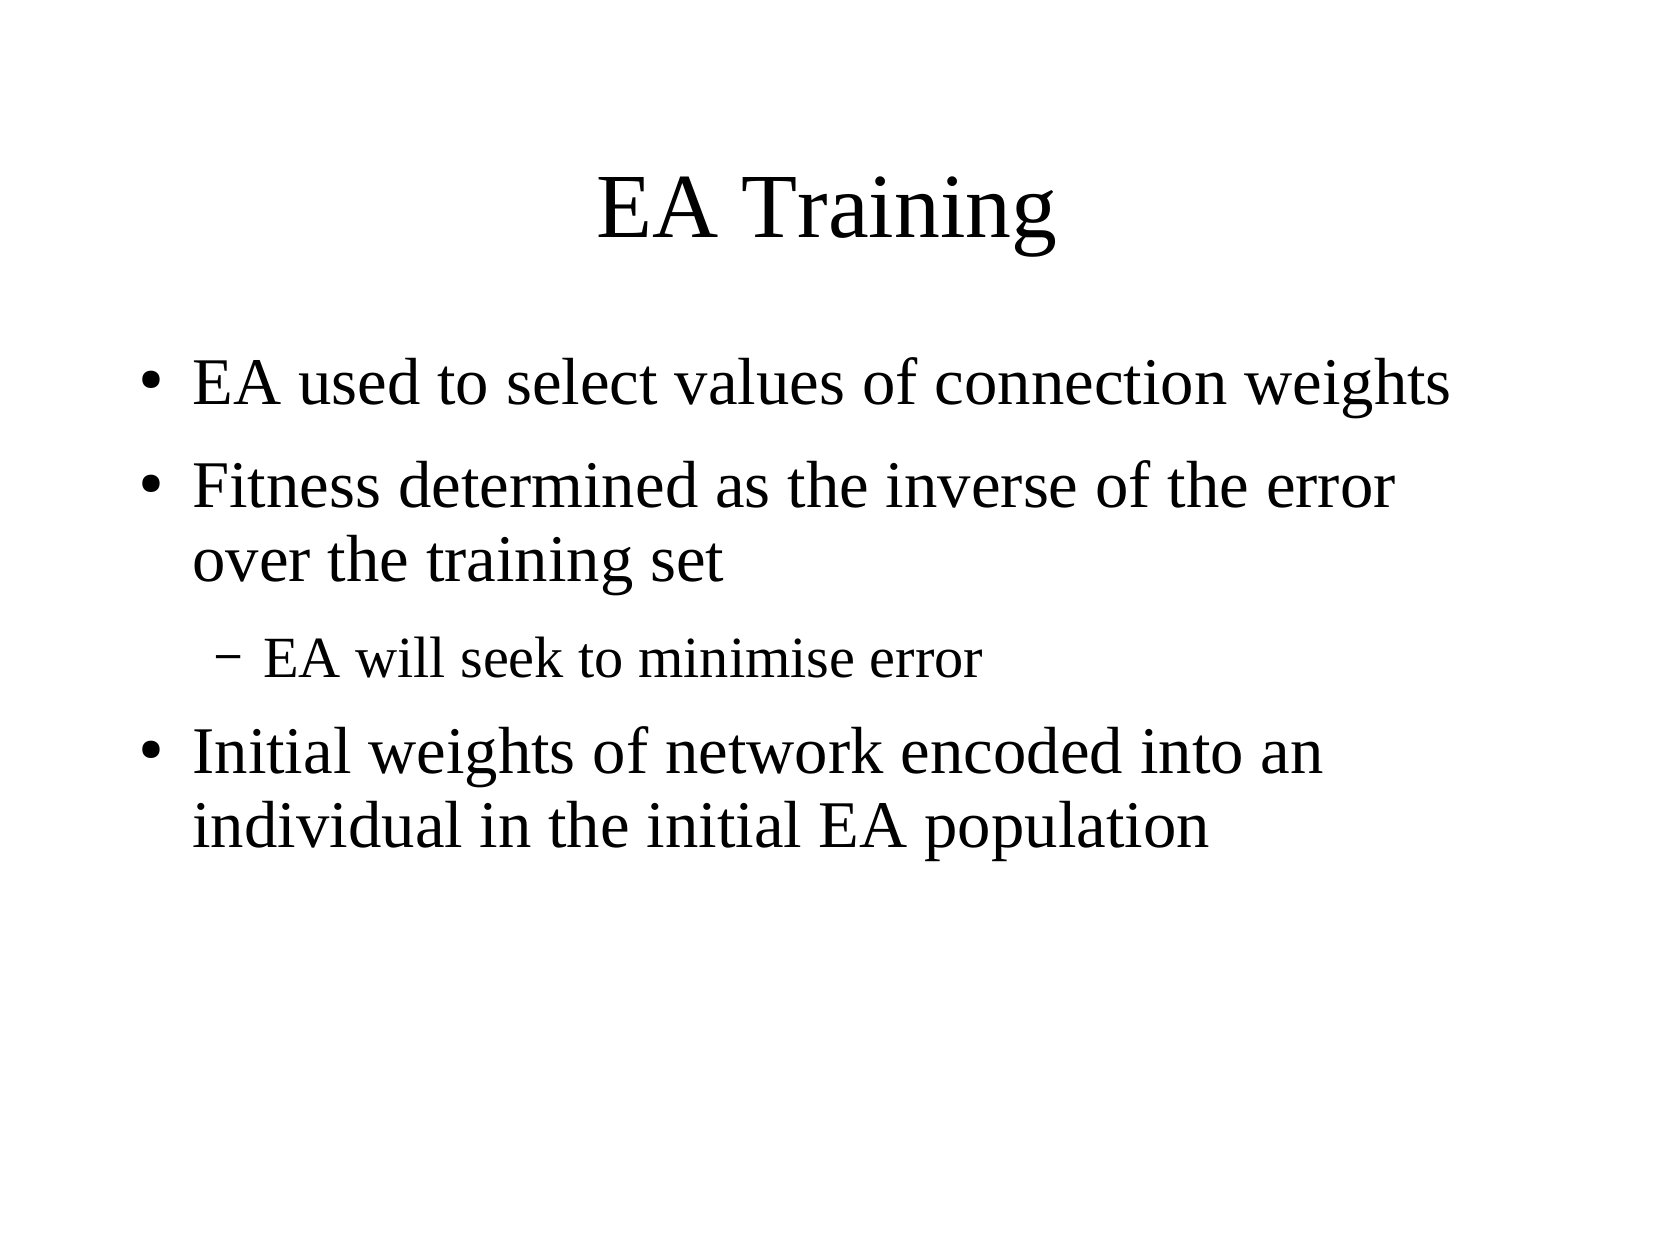

# EA Training
EA used to select values of connection weights
Fitness determined as the inverse of the error over the training set
EA will seek to minimise error
Initial weights of network encoded into an individual in the initial EA population